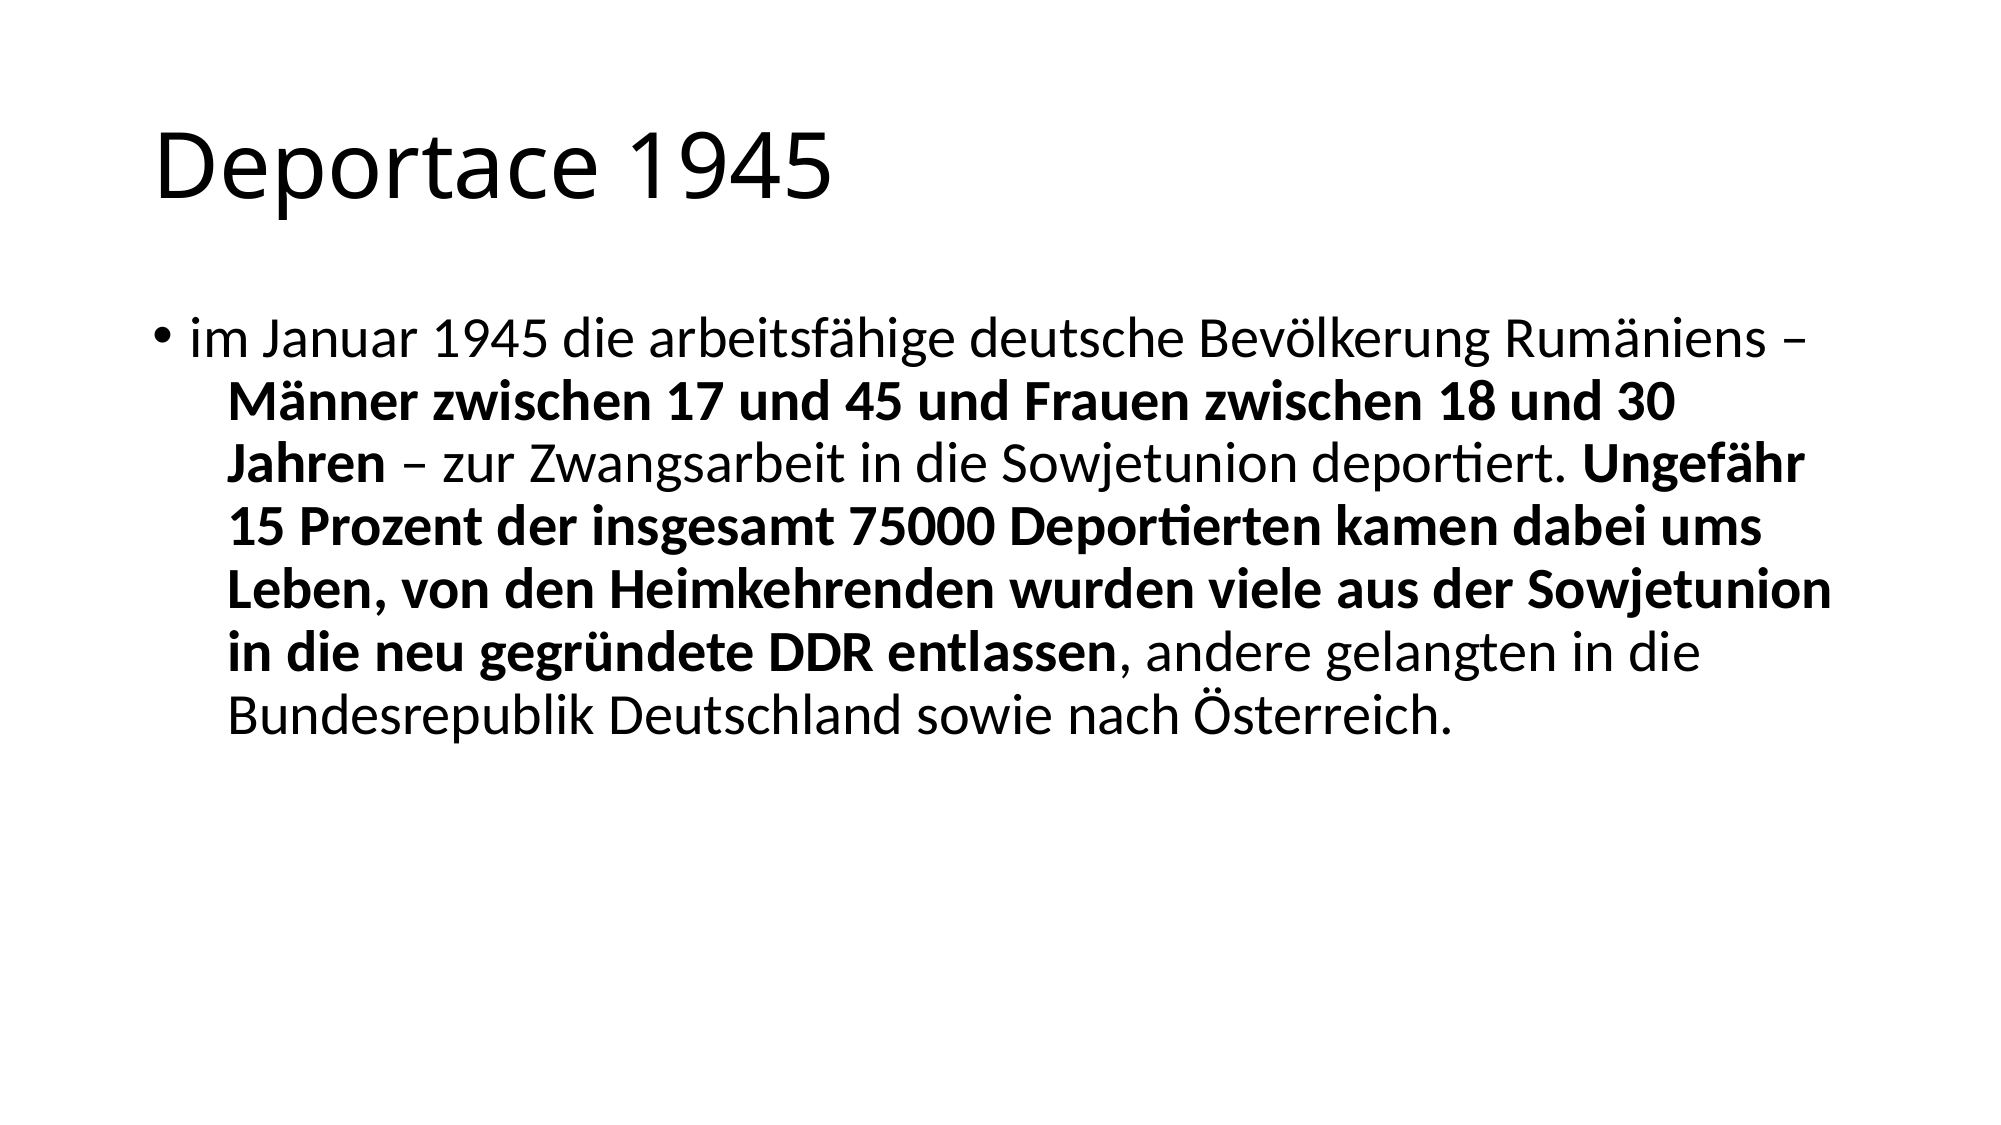

# Deportace 1945
im Januar 1945 die arbeitsfähige deutsche Bevölkerung Rumäniens – Männer zwischen 17 und 45 und Frauen zwischen 18 und 30 Jahren – zur Zwangsarbeit in die Sowjetunion deportiert. Ungefähr 15 Prozent der insgesamt 75000 Deportierten kamen dabei ums Leben, von den Heimkehrenden wurden viele aus der Sowjetunion in die neu gegründete DDR entlassen, andere gelangten in die Bundesrepublik Deutschland sowie nach Österreich.